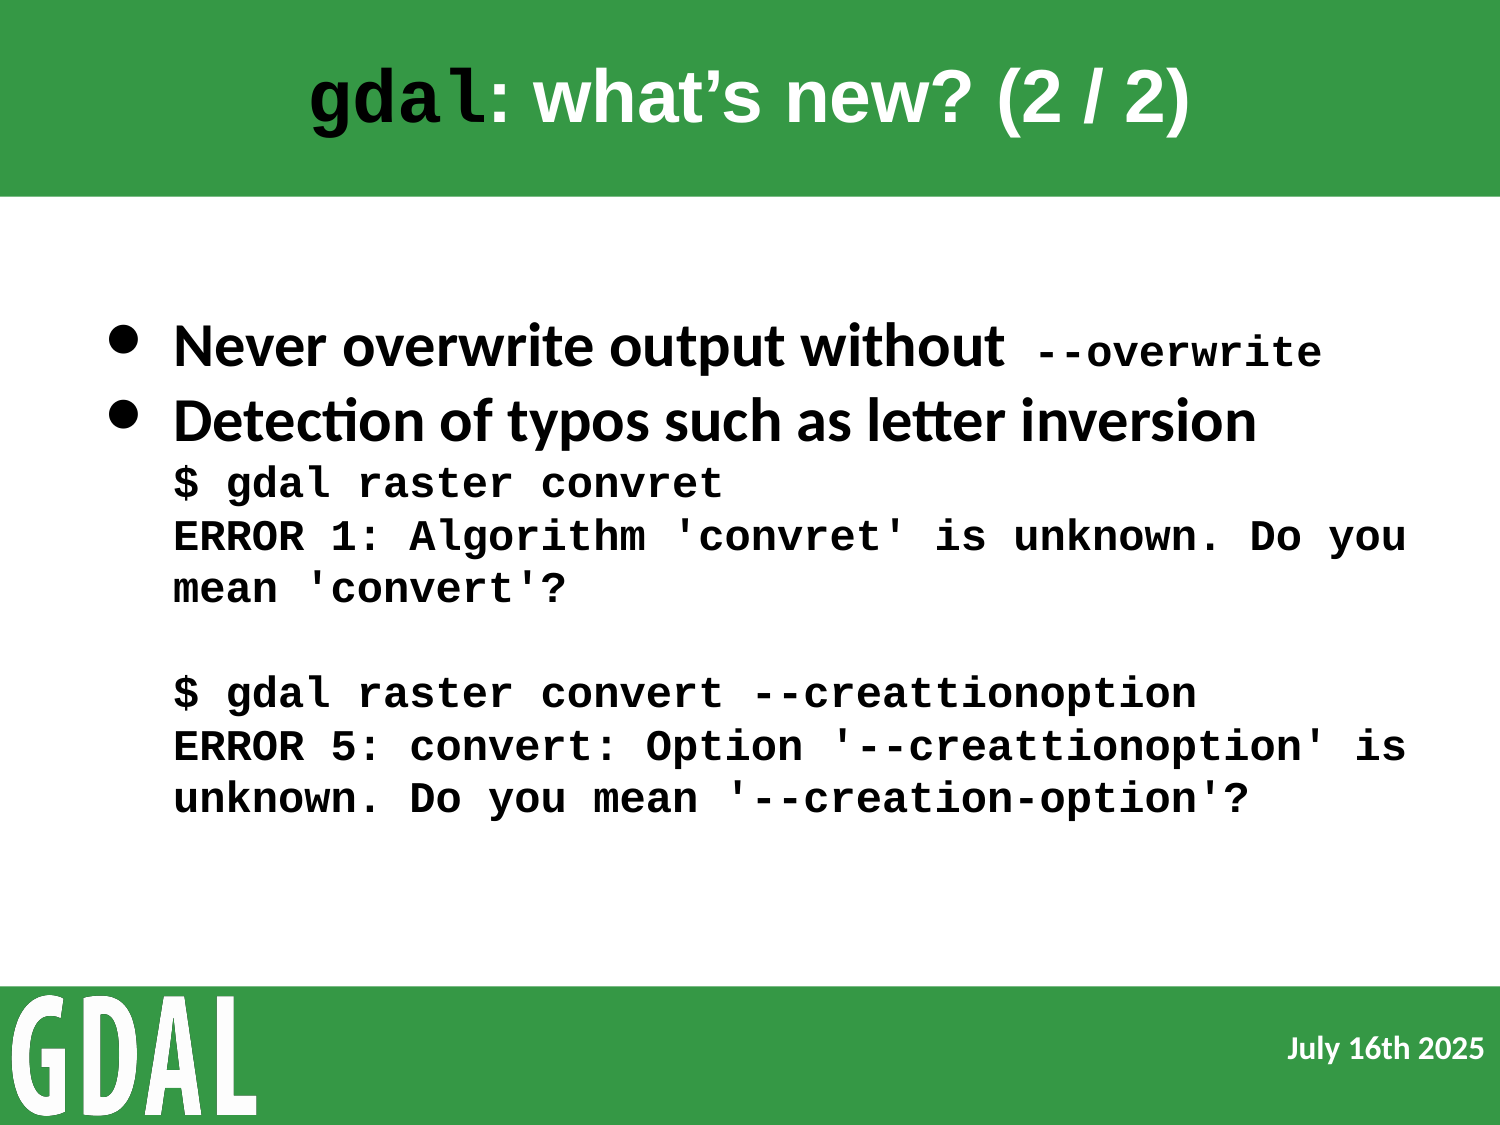

# gdal: what’s new? (2 / 2)
Never overwrite output without --overwrite
Detection of typos such as letter inversion
$ gdal raster convret
ERROR 1: Algorithm 'convret' is unknown. Do you mean 'convert'?
$ gdal raster convert --creattionoption
ERROR 5: convert: Option '--creattionoption' is unknown. Do you mean '--creation-option'?